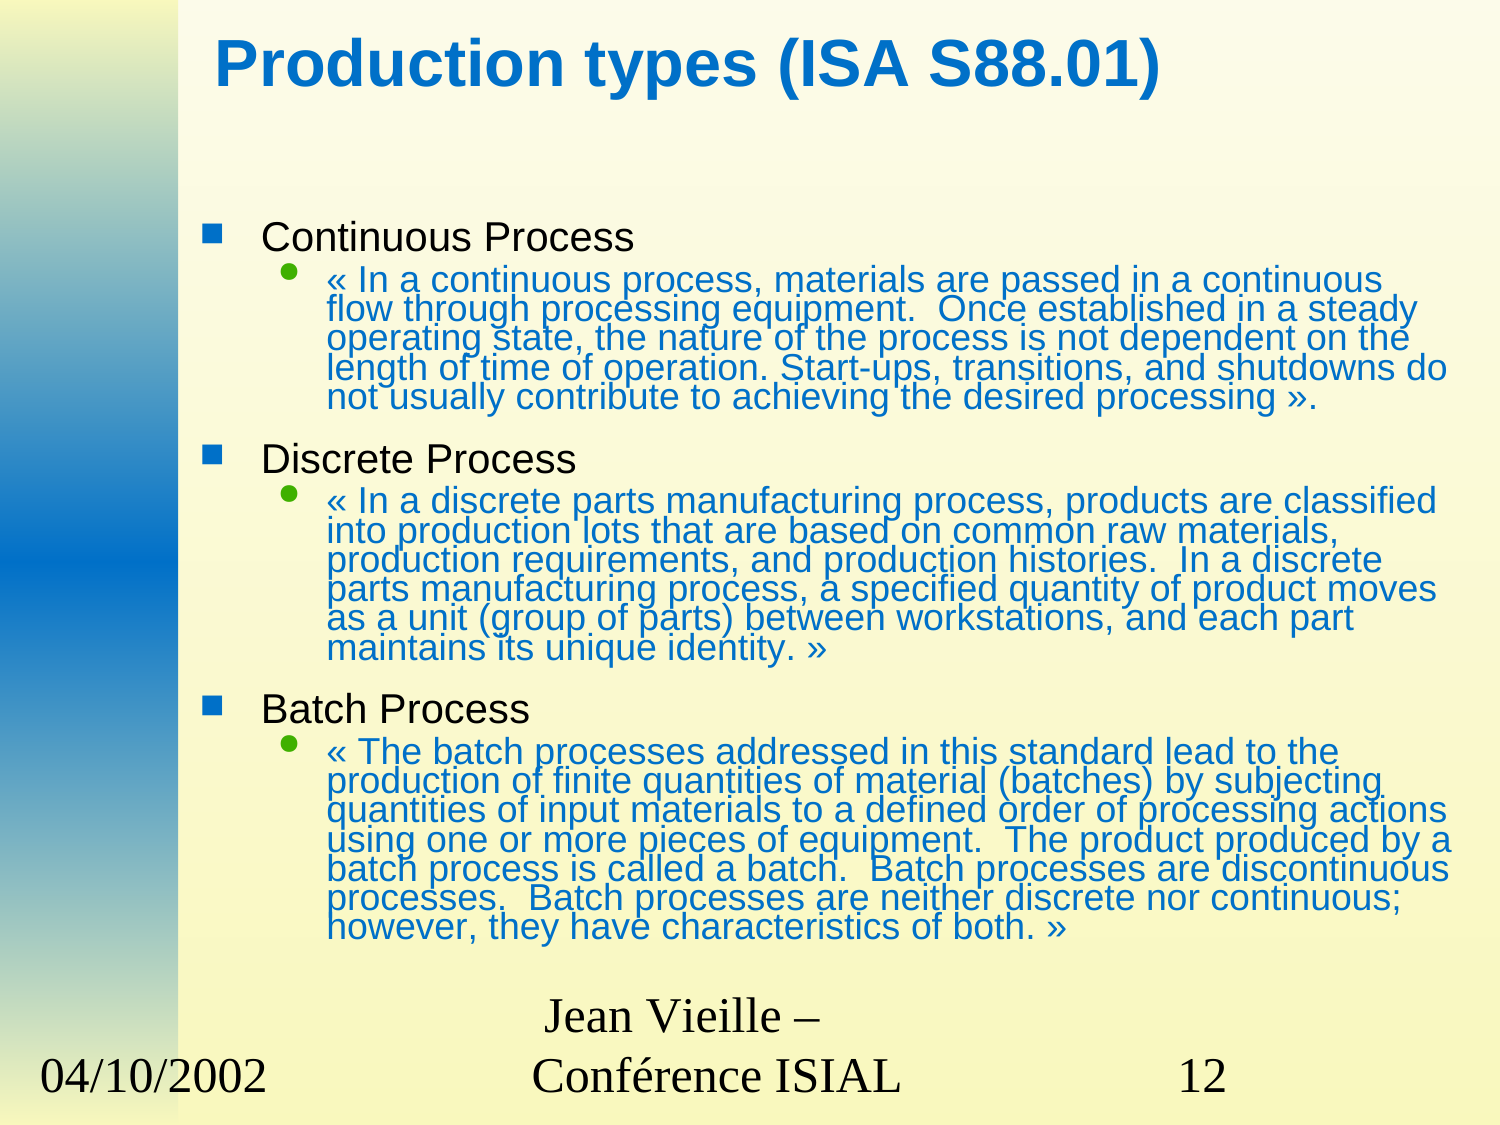

# Production types (ISA S88.01)
Continuous Process
« In a continuous process, materials are passed in a continuous flow through processing equipment. Once established in a steady operating state, the nature of the process is not dependent on the length of time of operation. Start-ups, transitions, and shutdowns do not usually contribute to achieving the desired processing ».
Discrete Process
« In a discrete parts manufacturing process, products are classified into production lots that are based on common raw materials, production requirements, and production histories. In a discrete parts manufacturing process, a specified quantity of product moves as a unit (group of parts) between workstations, and each part maintains its unique identity. »
Batch Process
« The batch processes addressed in this standard lead to the production of finite quantities of material (batches) by subjecting quantities of input materials to a defined order of processing actions using one or more pieces of equipment. The product produced by a batch process is called a batch. Batch processes are discontinuous processes. Batch processes are neither discrete nor continuous; however, they have characteristics of both. »
12